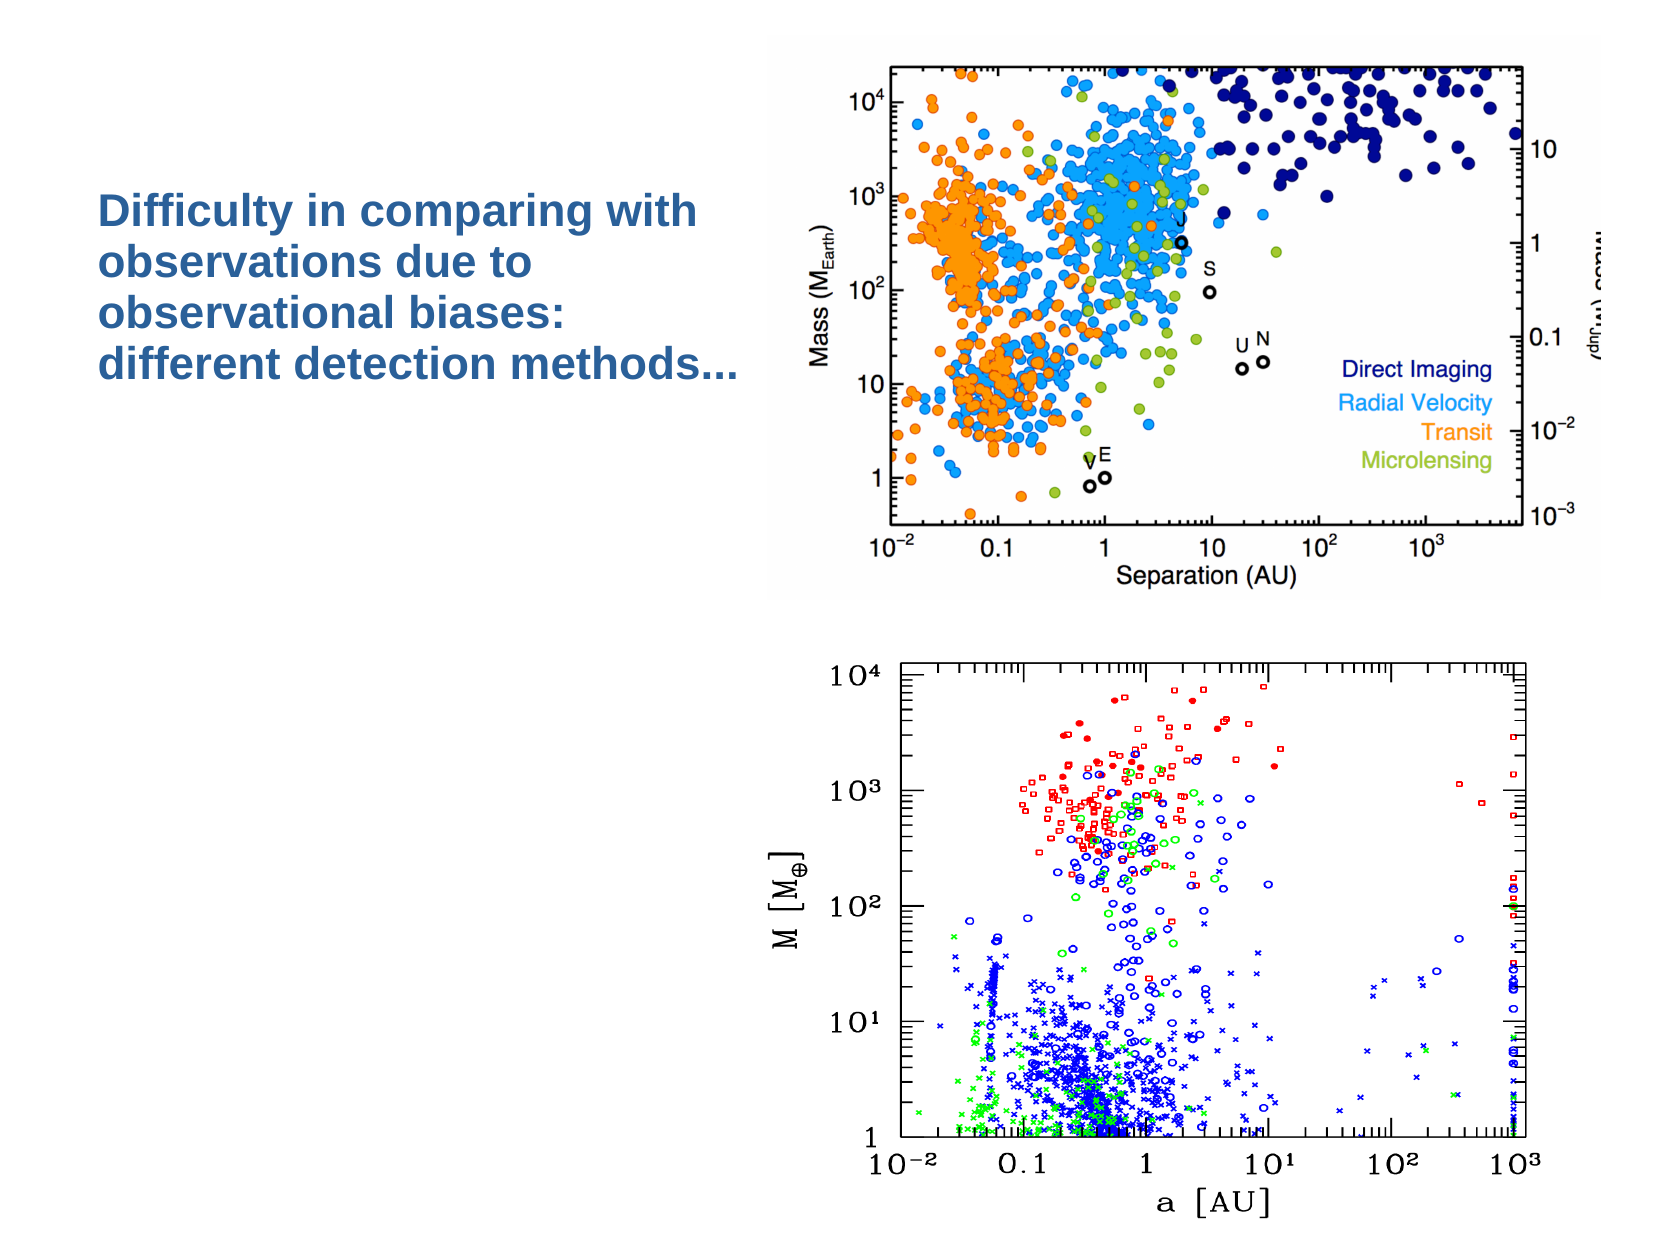

Difficulty in comparing with observations due to observational biases: different detection methods...